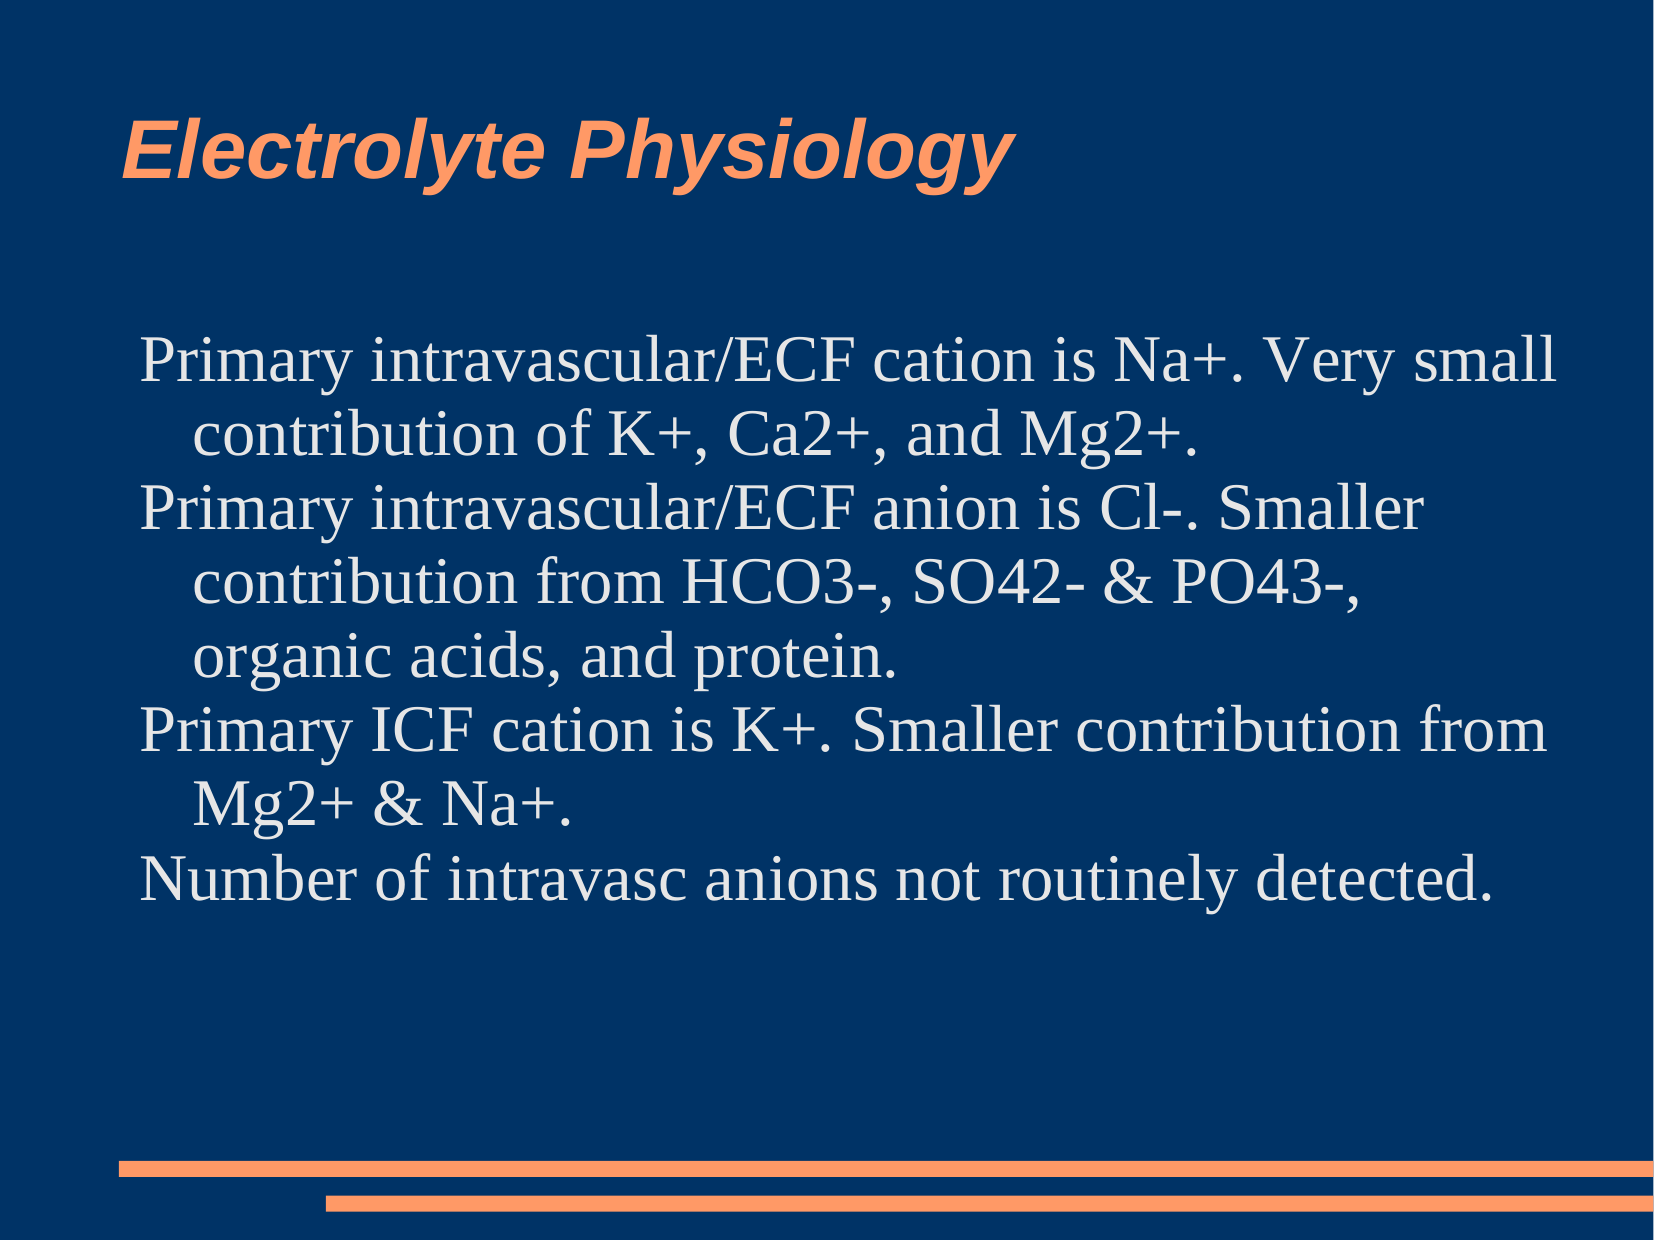

# Electrolyte Physiology
Primary intravascular/ECF cation is Na+. Very small contribution of K+, Ca2+, and Mg2+.
Primary intravascular/ECF anion is Cl-. Smaller contribution from HCO3-, SO42- & PO43-, organic acids, and protein.
Primary ICF cation is K+. Smaller contribution from Mg2+ & Na+.
Number of intravasc anions not routinely detected.